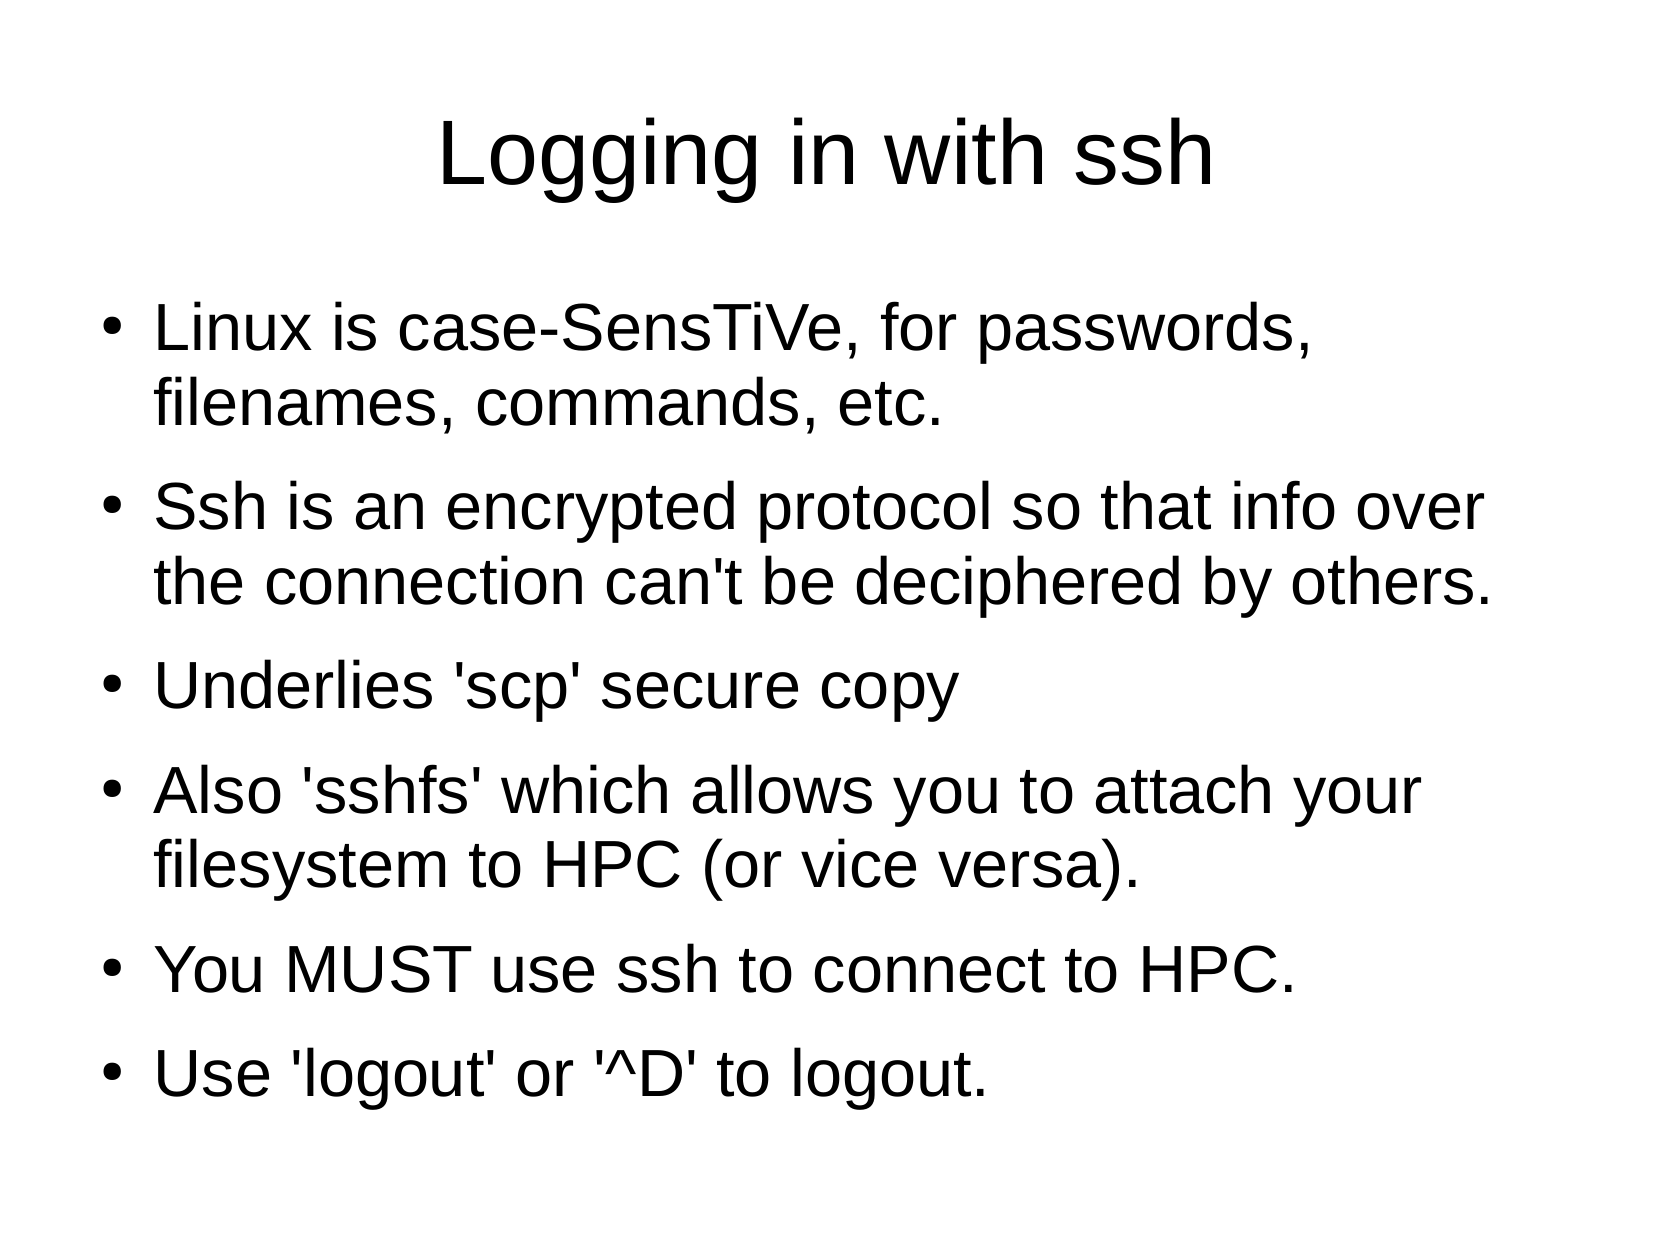

# Logging in with ssh
Linux is case-SensTiVe, for passwords, filenames, commands, etc.
Ssh is an encrypted protocol so that info over the connection can't be deciphered by others.
Underlies 'scp' secure copy
Also 'sshfs' which allows you to attach your filesystem to HPC (or vice versa).
You MUST use ssh to connect to HPC.
Use 'logout' or '^D' to logout.